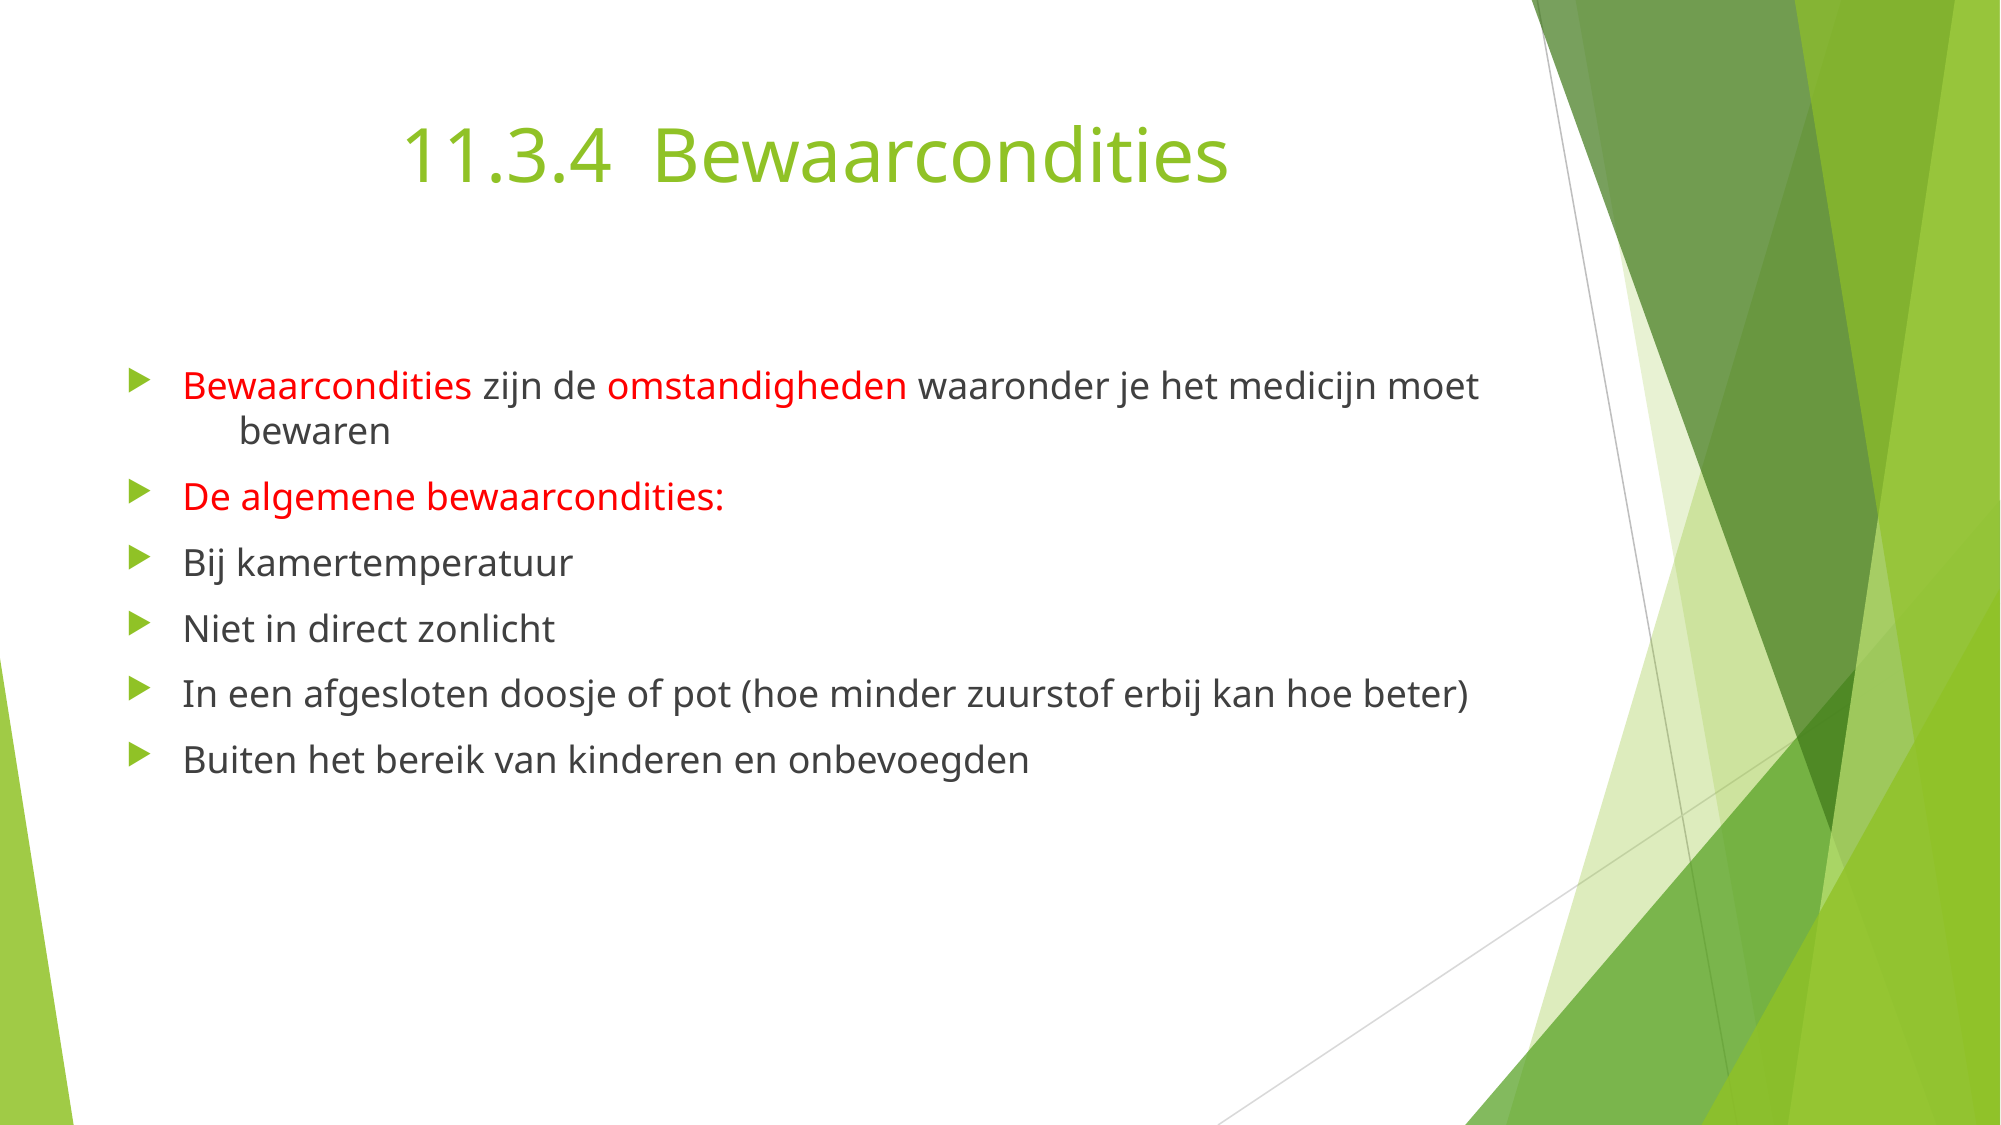

# 11.3.4 Bewaarcondities
Bewaarcondities zijn de omstandigheden waaronder je het medicijn moet bewaren
De algemene bewaarcondities:
Bij kamertemperatuur
Niet in direct zonlicht
In een afgesloten doosje of pot (hoe minder zuurstof erbij kan hoe beter)
Buiten het bereik van kinderen en onbevoegden